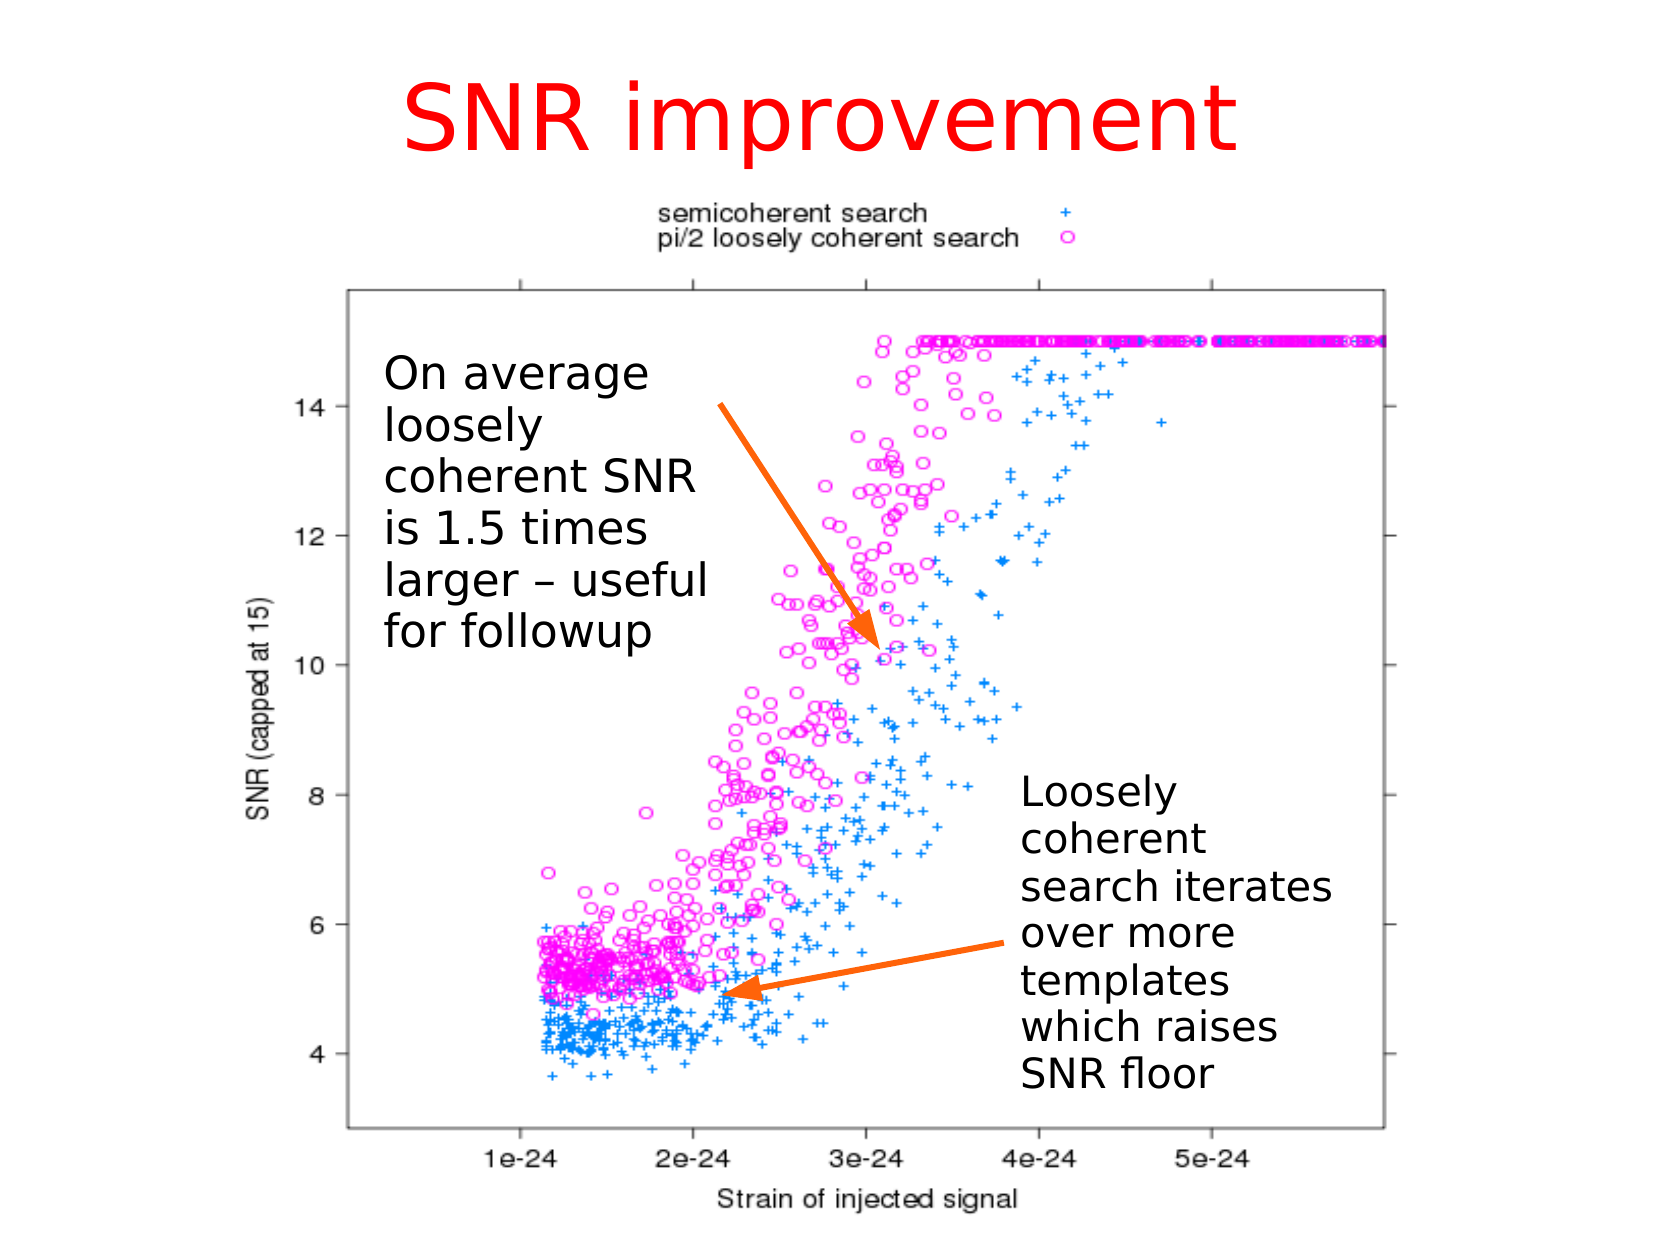

# SNR improvement
On average loosely coherent SNR is 1.5 times larger – useful for followup
Loosely coherent search iterates over more templates which raises SNR floor